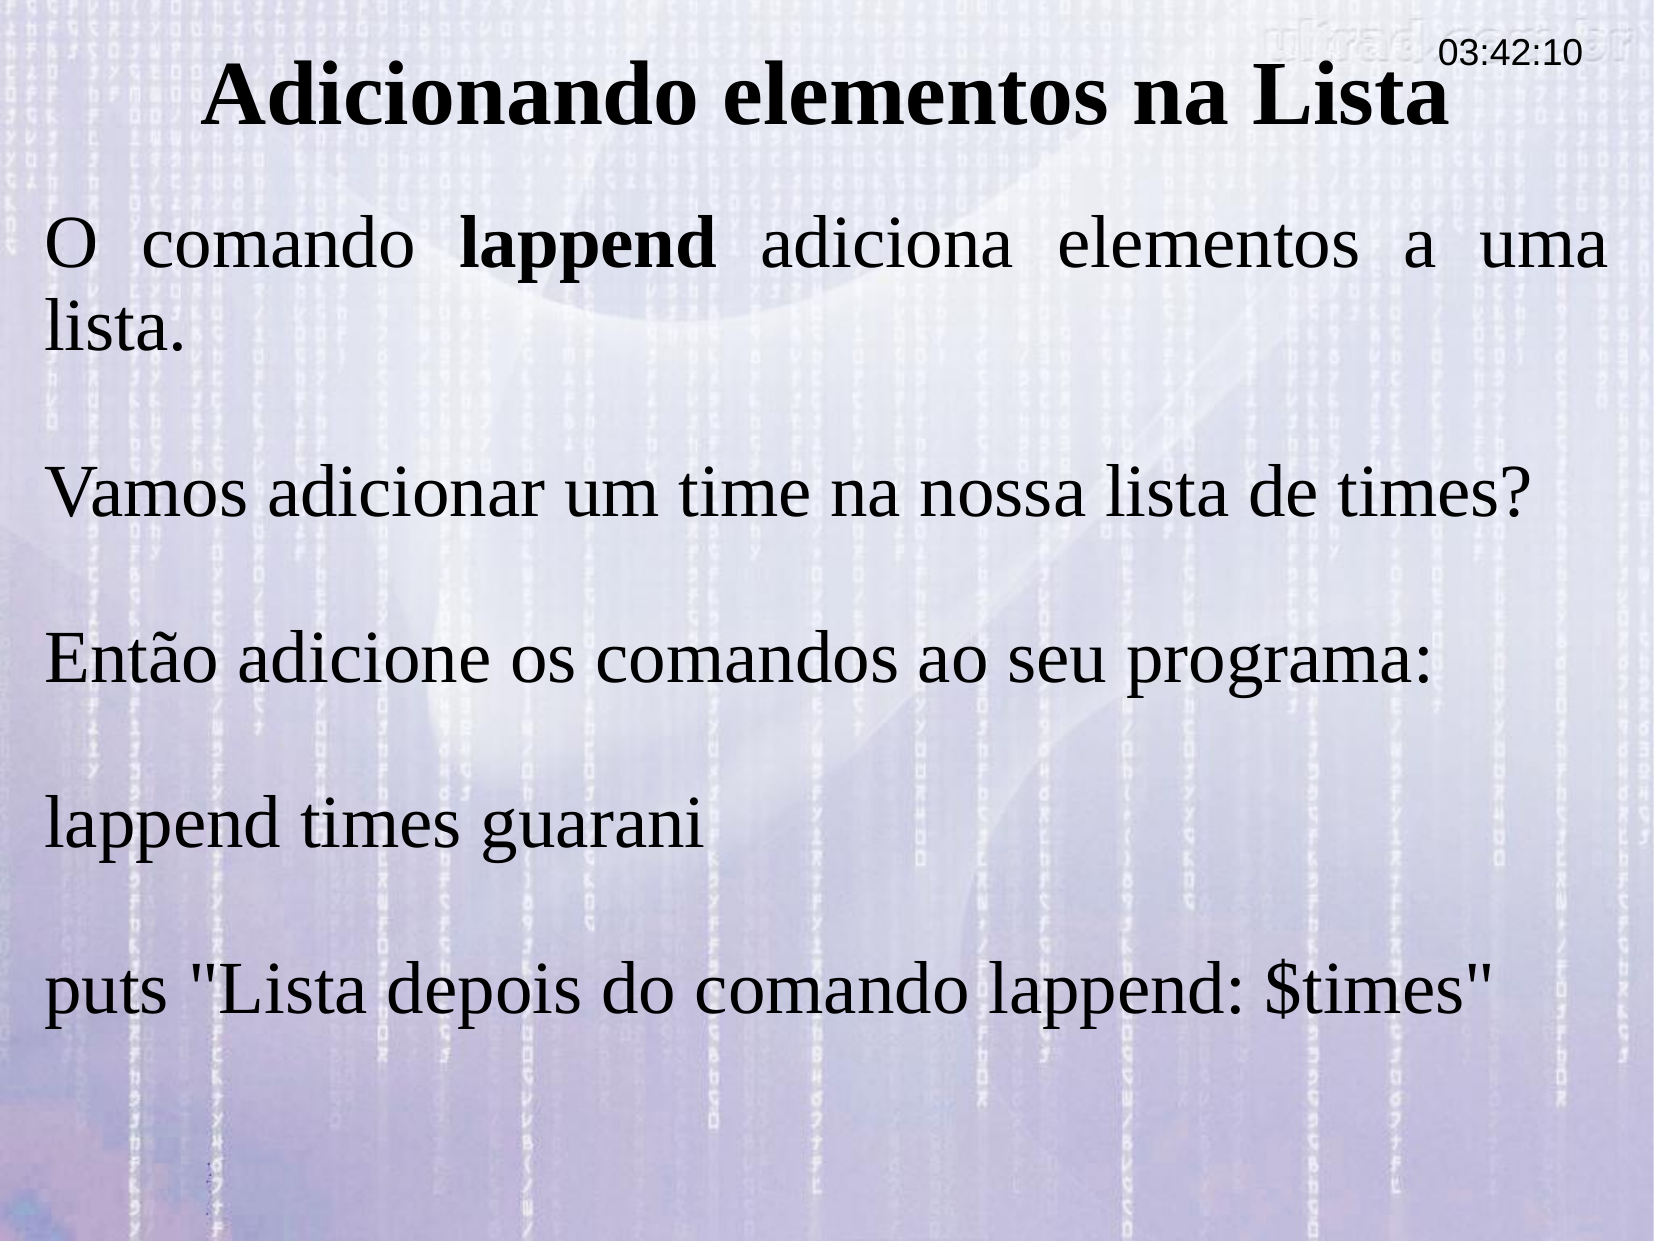

02:23:20
Adicionando elementos na Lista
O comando lappend adiciona elementos a uma lista.
Vamos adicionar um time na nossa lista de times?
Então adicione os comandos ao seu programa:
lappend times guarani
puts "Lista depois do comando lappend: $times"